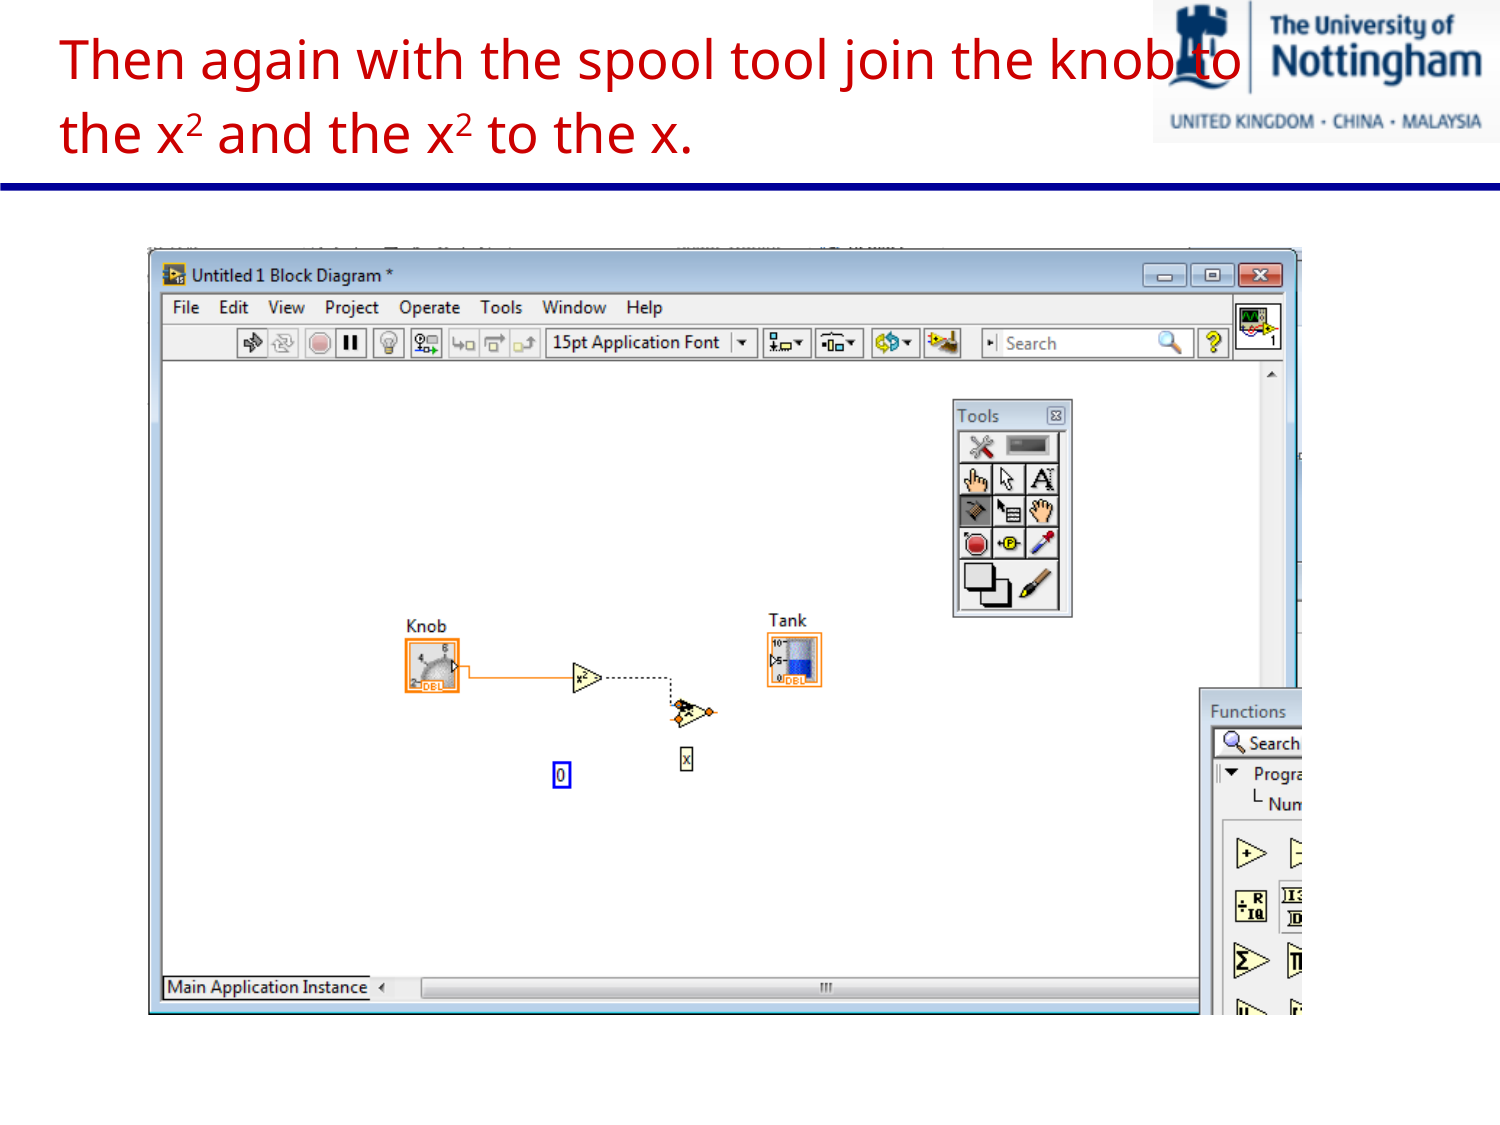

# Then again with the spool tool join the knob to the x2 and the x2 to the x.